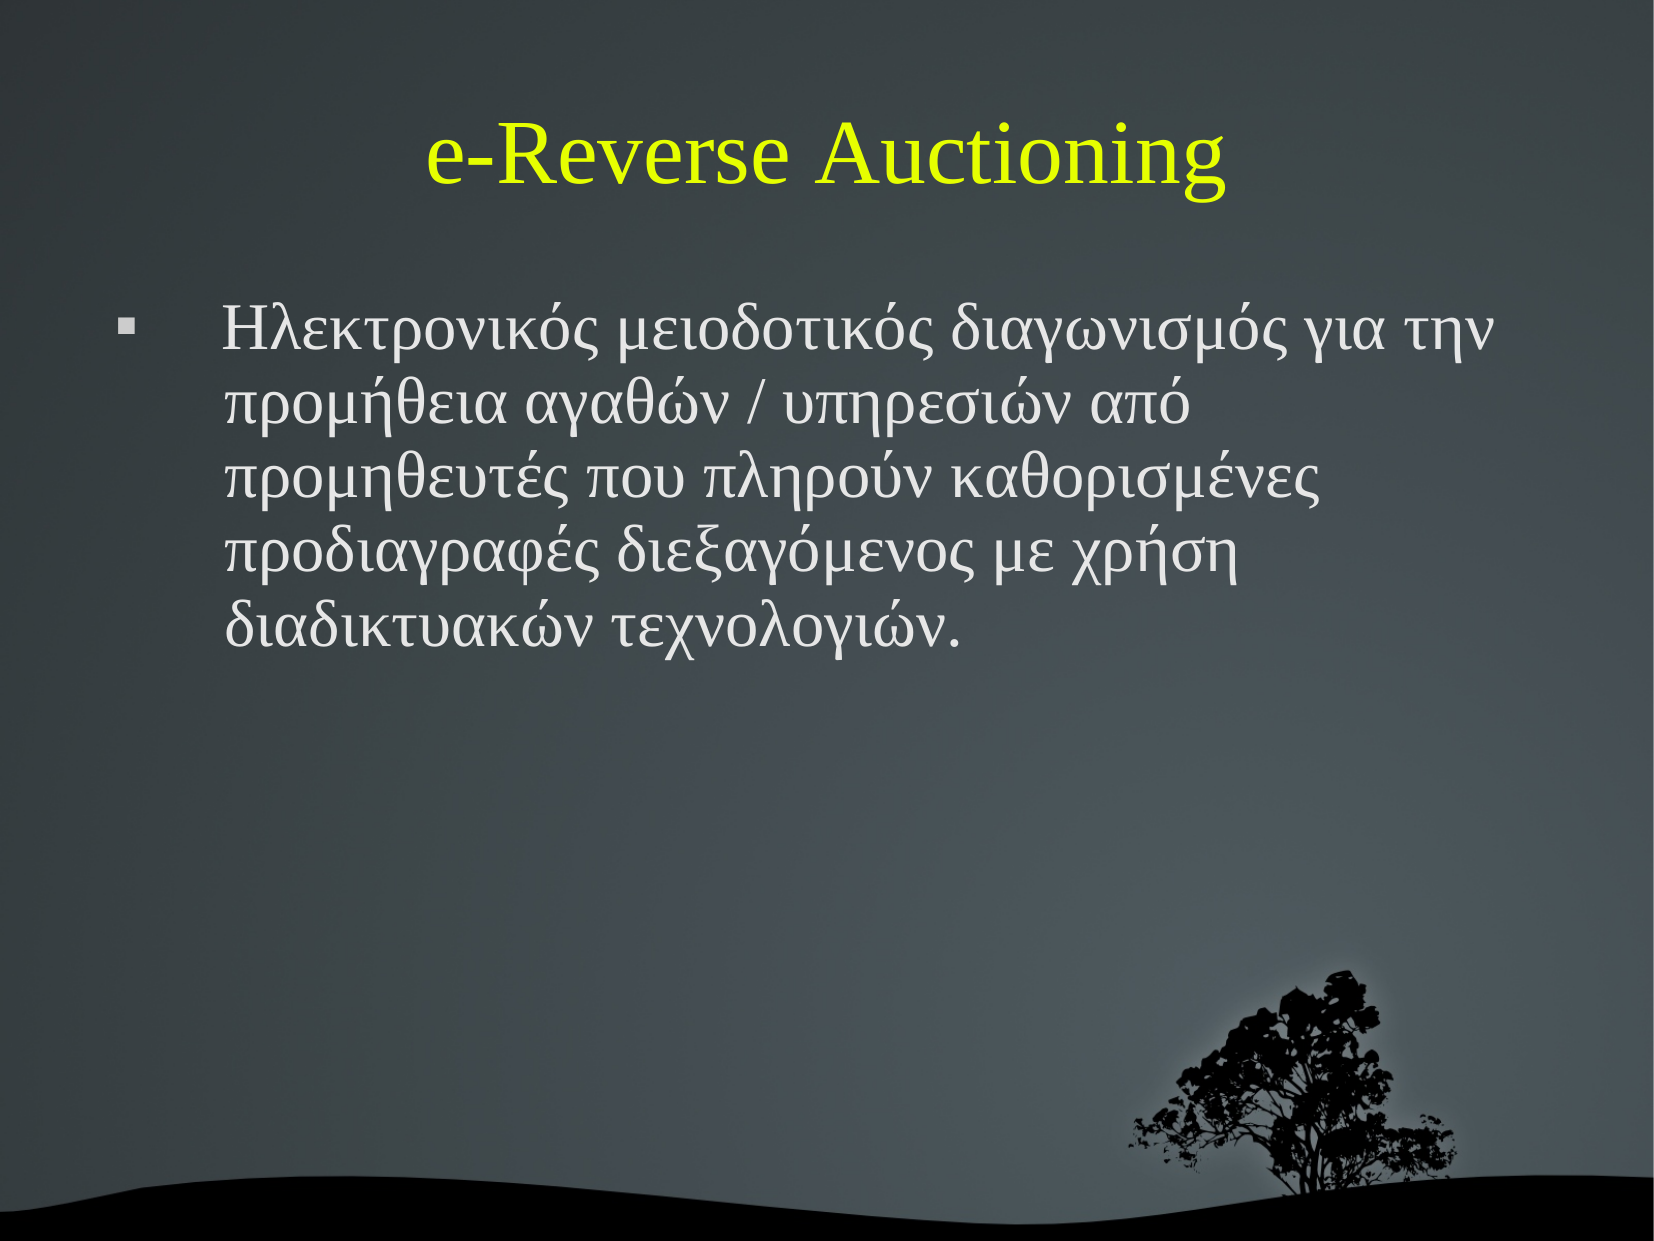

# e-Reverse Auctioning
 Ηλεκτρονικός μειοδοτικός διαγωνισμός για την προμήθεια αγαθών / υπηρεσιών από προμηθευτές που πληρούν καθορισμένες προδιαγραφές διεξαγόμενος με χρήση διαδικτυακών τεχνολογιών.